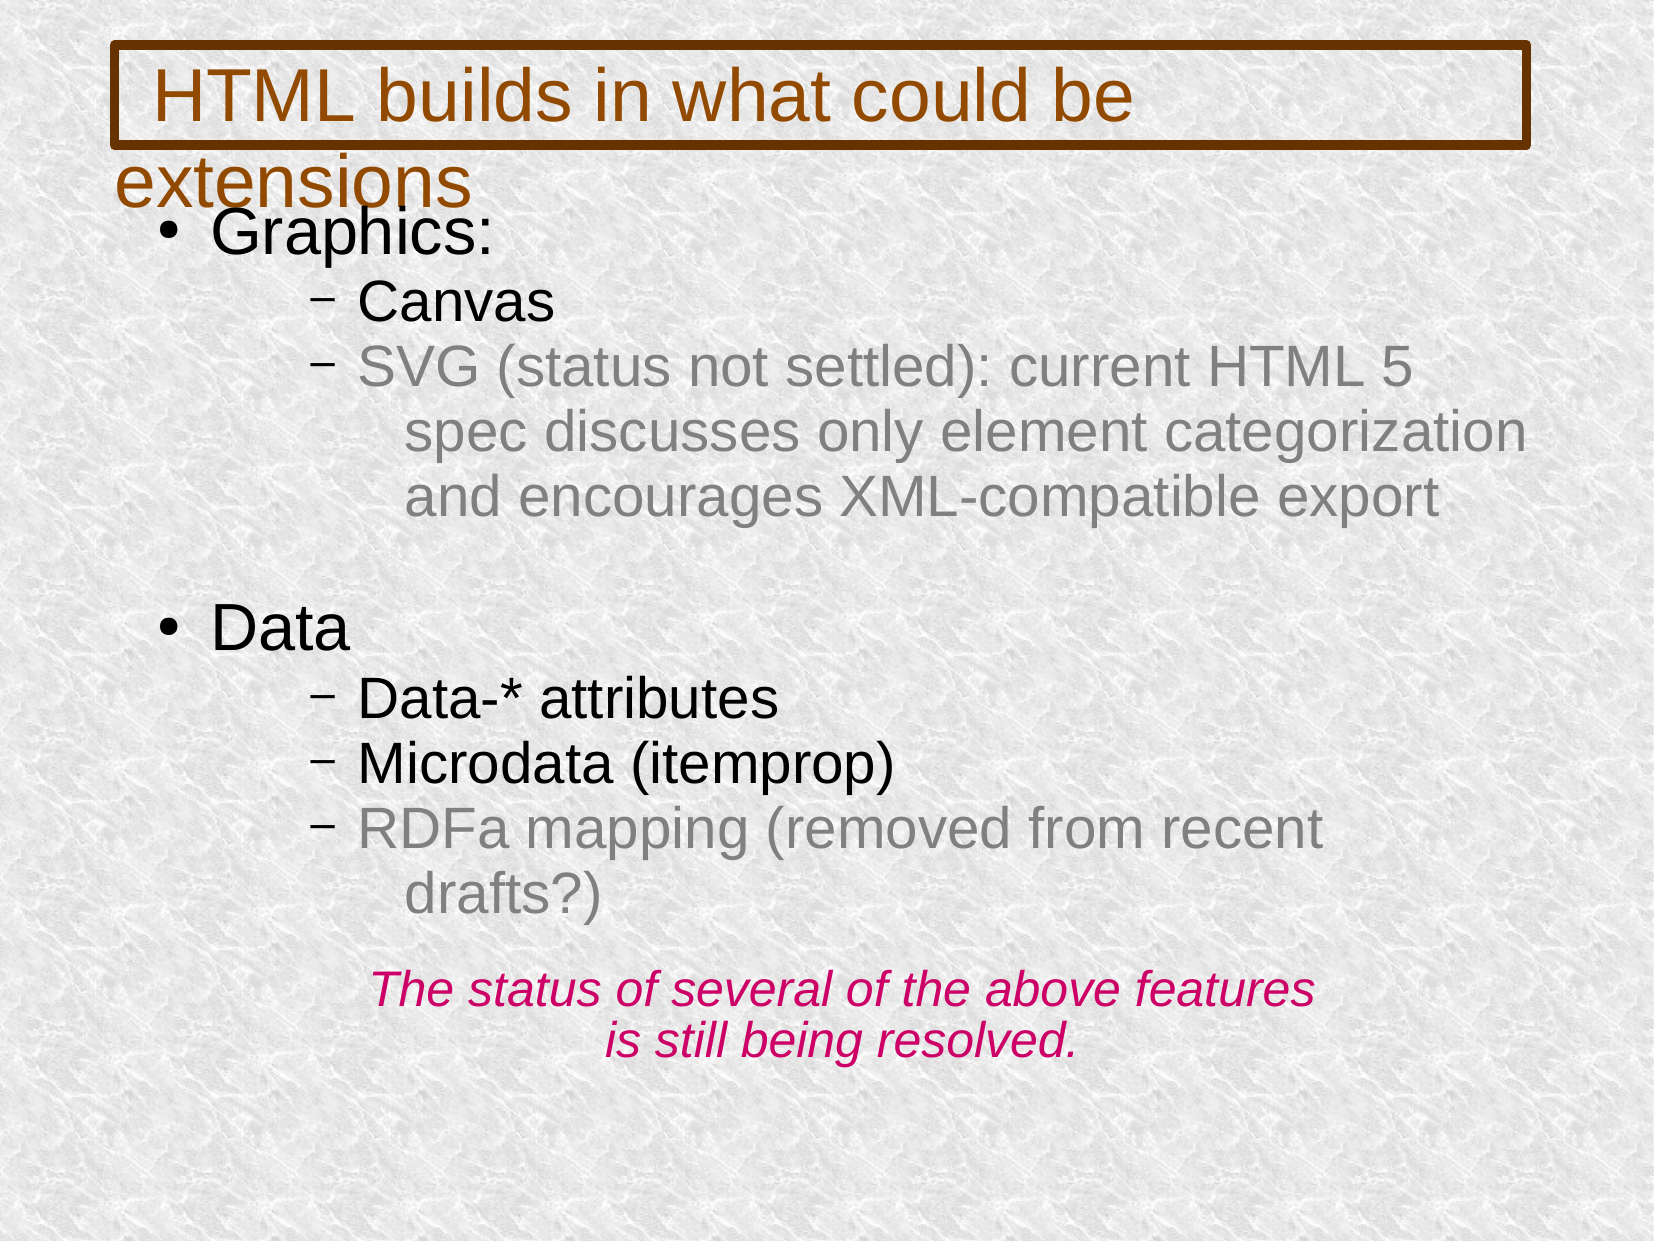

# HTML builds in what could be extensions
Graphics:
Canvas
SVG (status not settled): current HTML 5 spec discusses only element categorization and encourages XML-compatible export
Data
Data-* attributes
Microdata (itemprop)
RDFa mapping (removed from recent drafts?)
The status of several of the above features
is still being resolved.